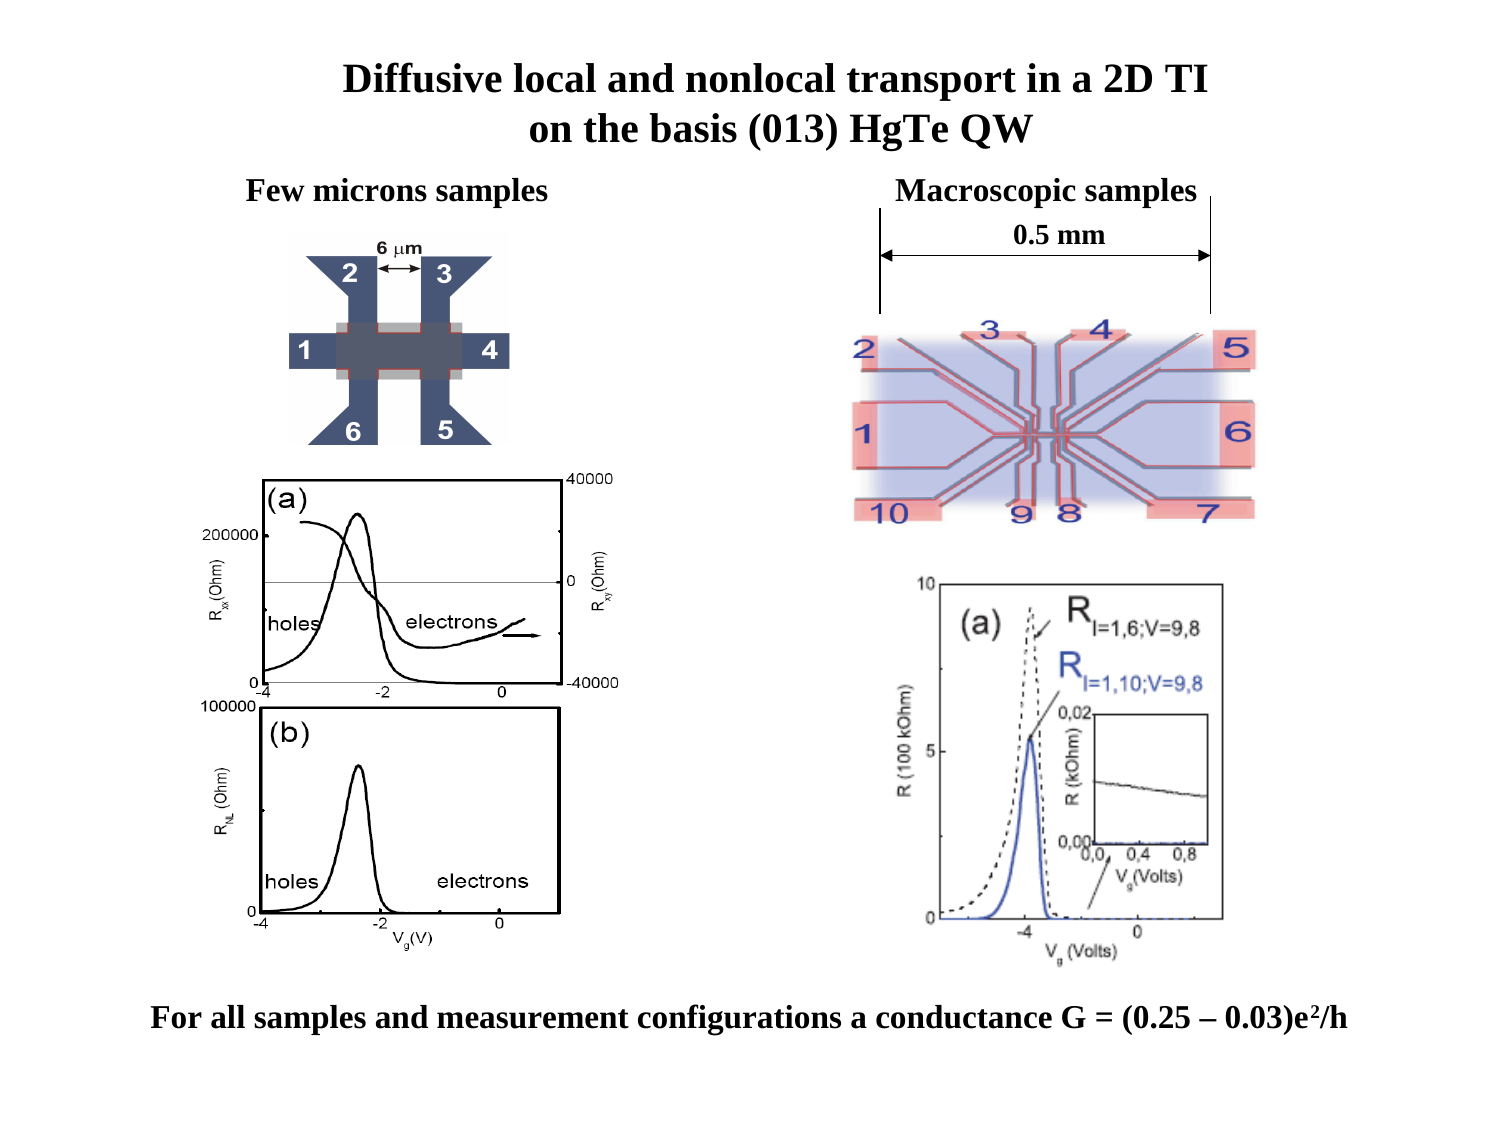

Diffusive local and nonlocal transport in a 2D TI
on the basis (013) HgTe QW
Few microns samples
Macroscopic samples
0.5 mm
For all samples and measurement configurations a conductance G = (0.25 – 0.03)e2/h